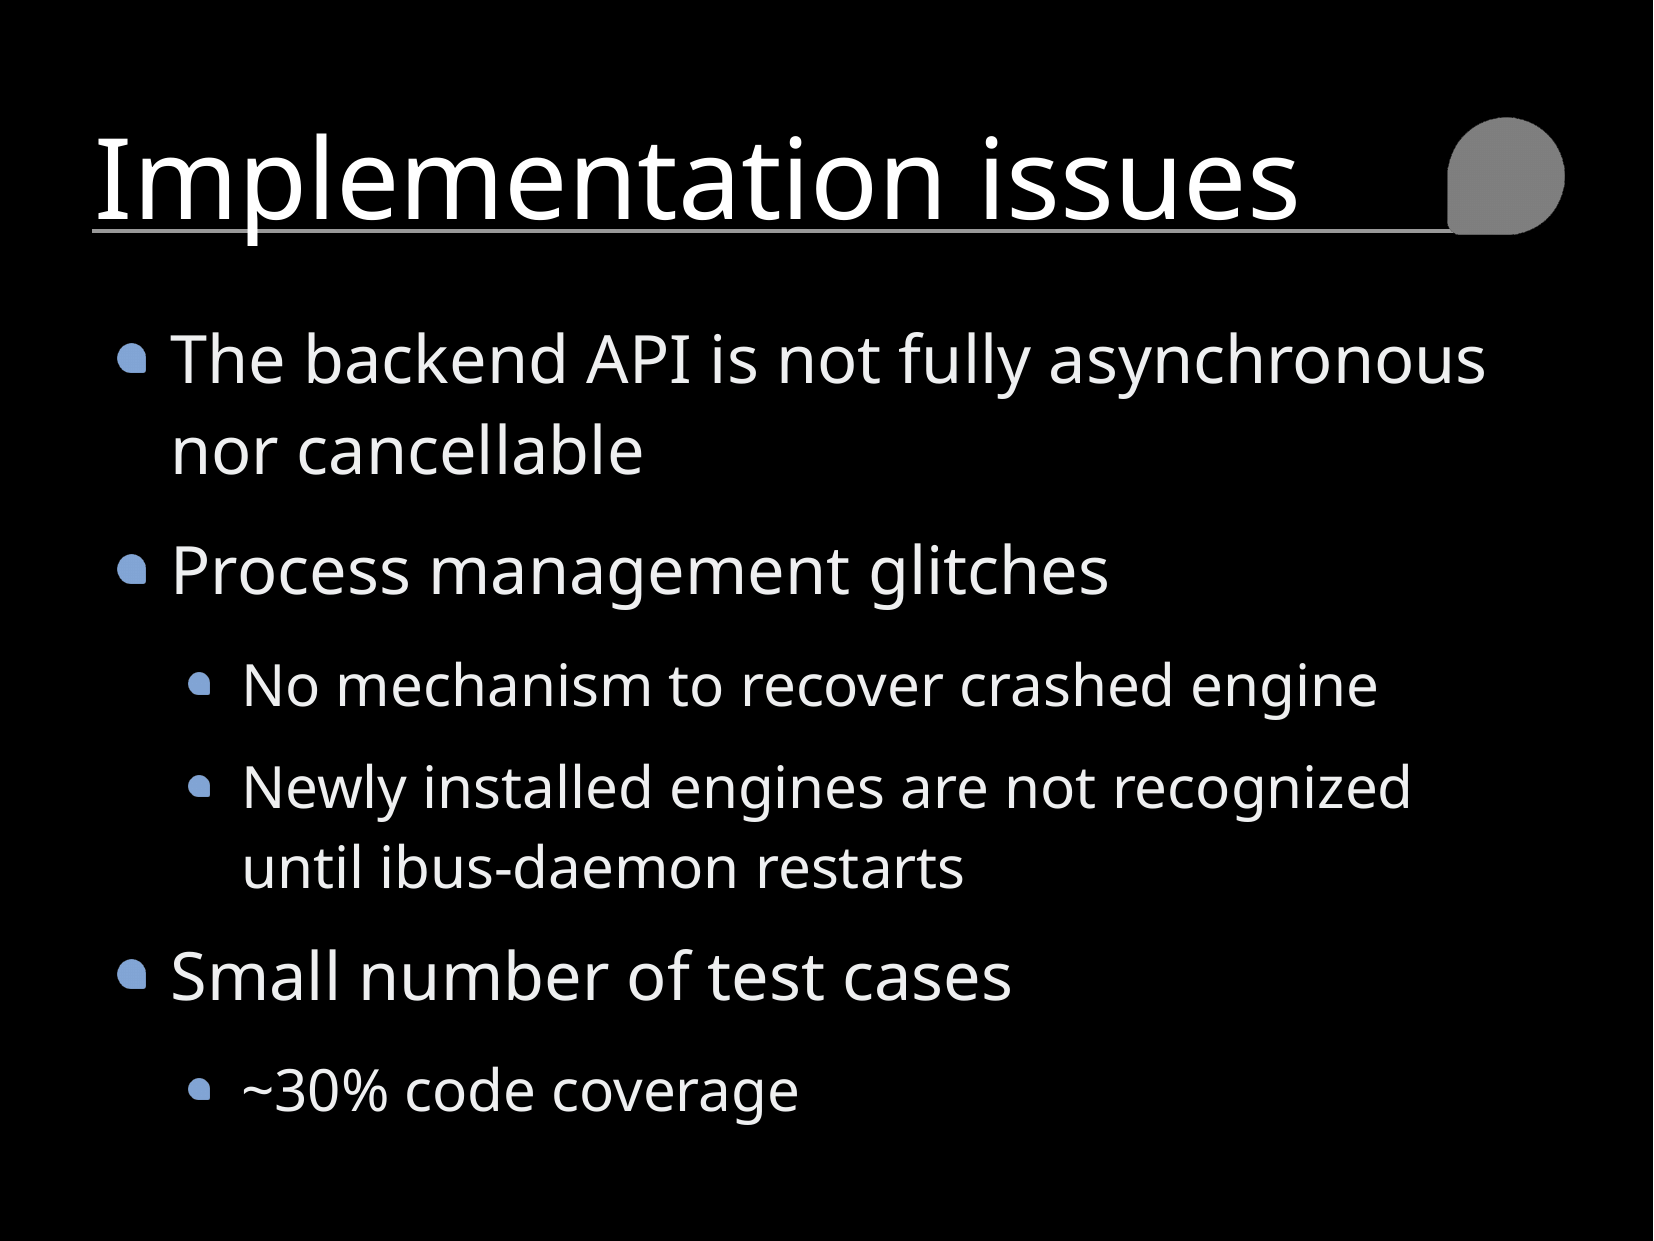

# Implementation issues
The backend API is not fully asynchronous nor cancellable
Process management glitches
No mechanism to recover crashed engine
Newly installed engines are not recognized until ibus-daemon restarts
Small number of test cases
~30% code coverage